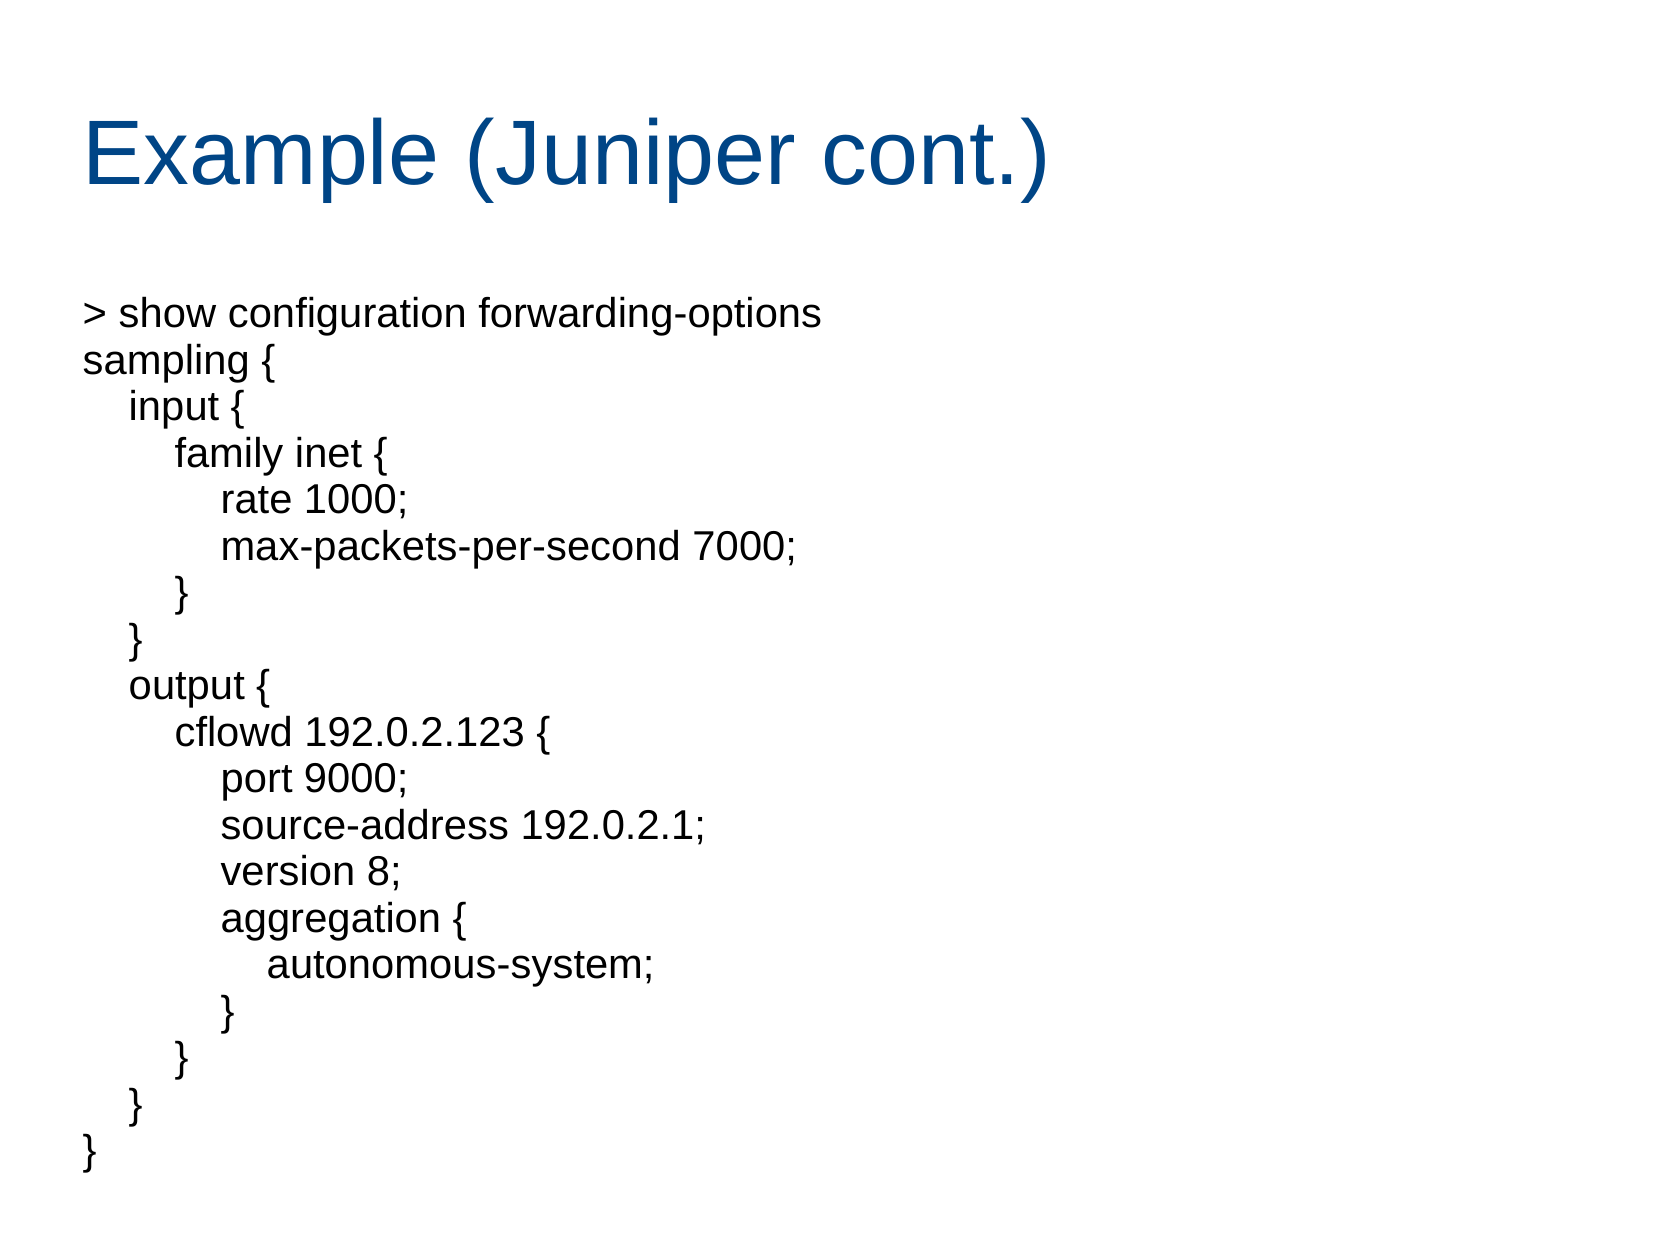

# Example (Juniper cont.)
> show configuration forwarding-options
sampling {
 input {
 family inet {
 rate 1000;
 max-packets-per-second 7000;
 }
 }
 output {
 cflowd 192.0.2.123 {
 port 9000;
 source-address 192.0.2.1;
 version 8;
 aggregation {
 autonomous-system;
 }
 }
 }
}